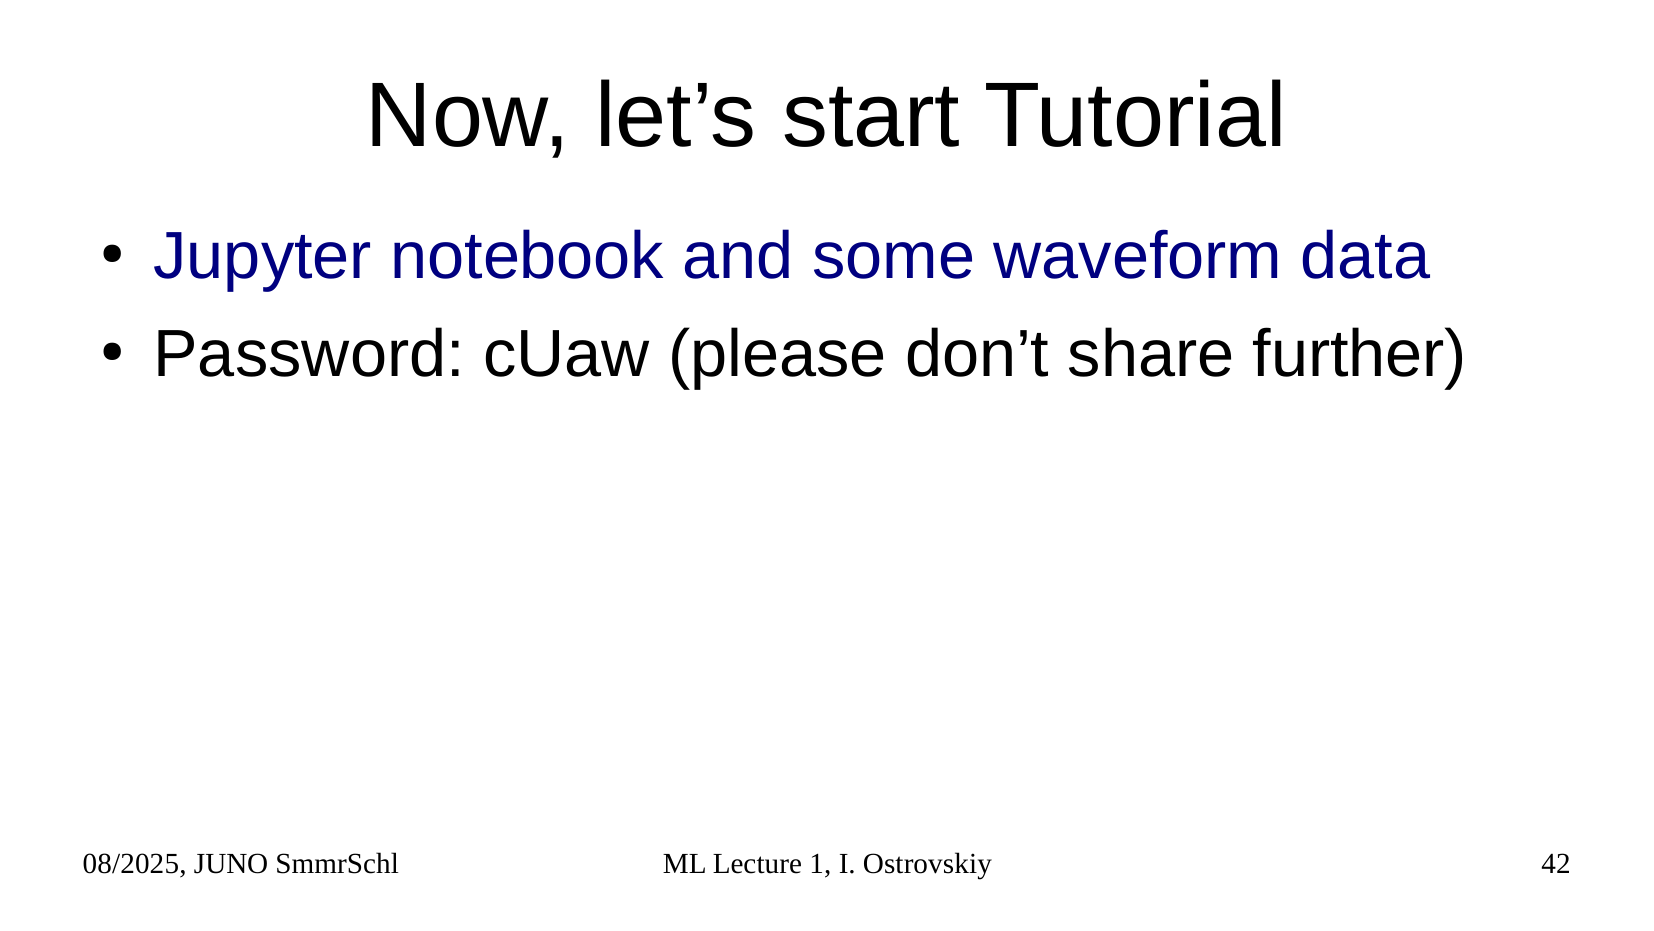

# Now, let’s start Tutorial
Jupyter notebook and some waveform data
Password: cUaw (please don’t share further)
08/2025, JUNO SmmrSchl
ML Lecture 1, I. Ostrovskiy
42